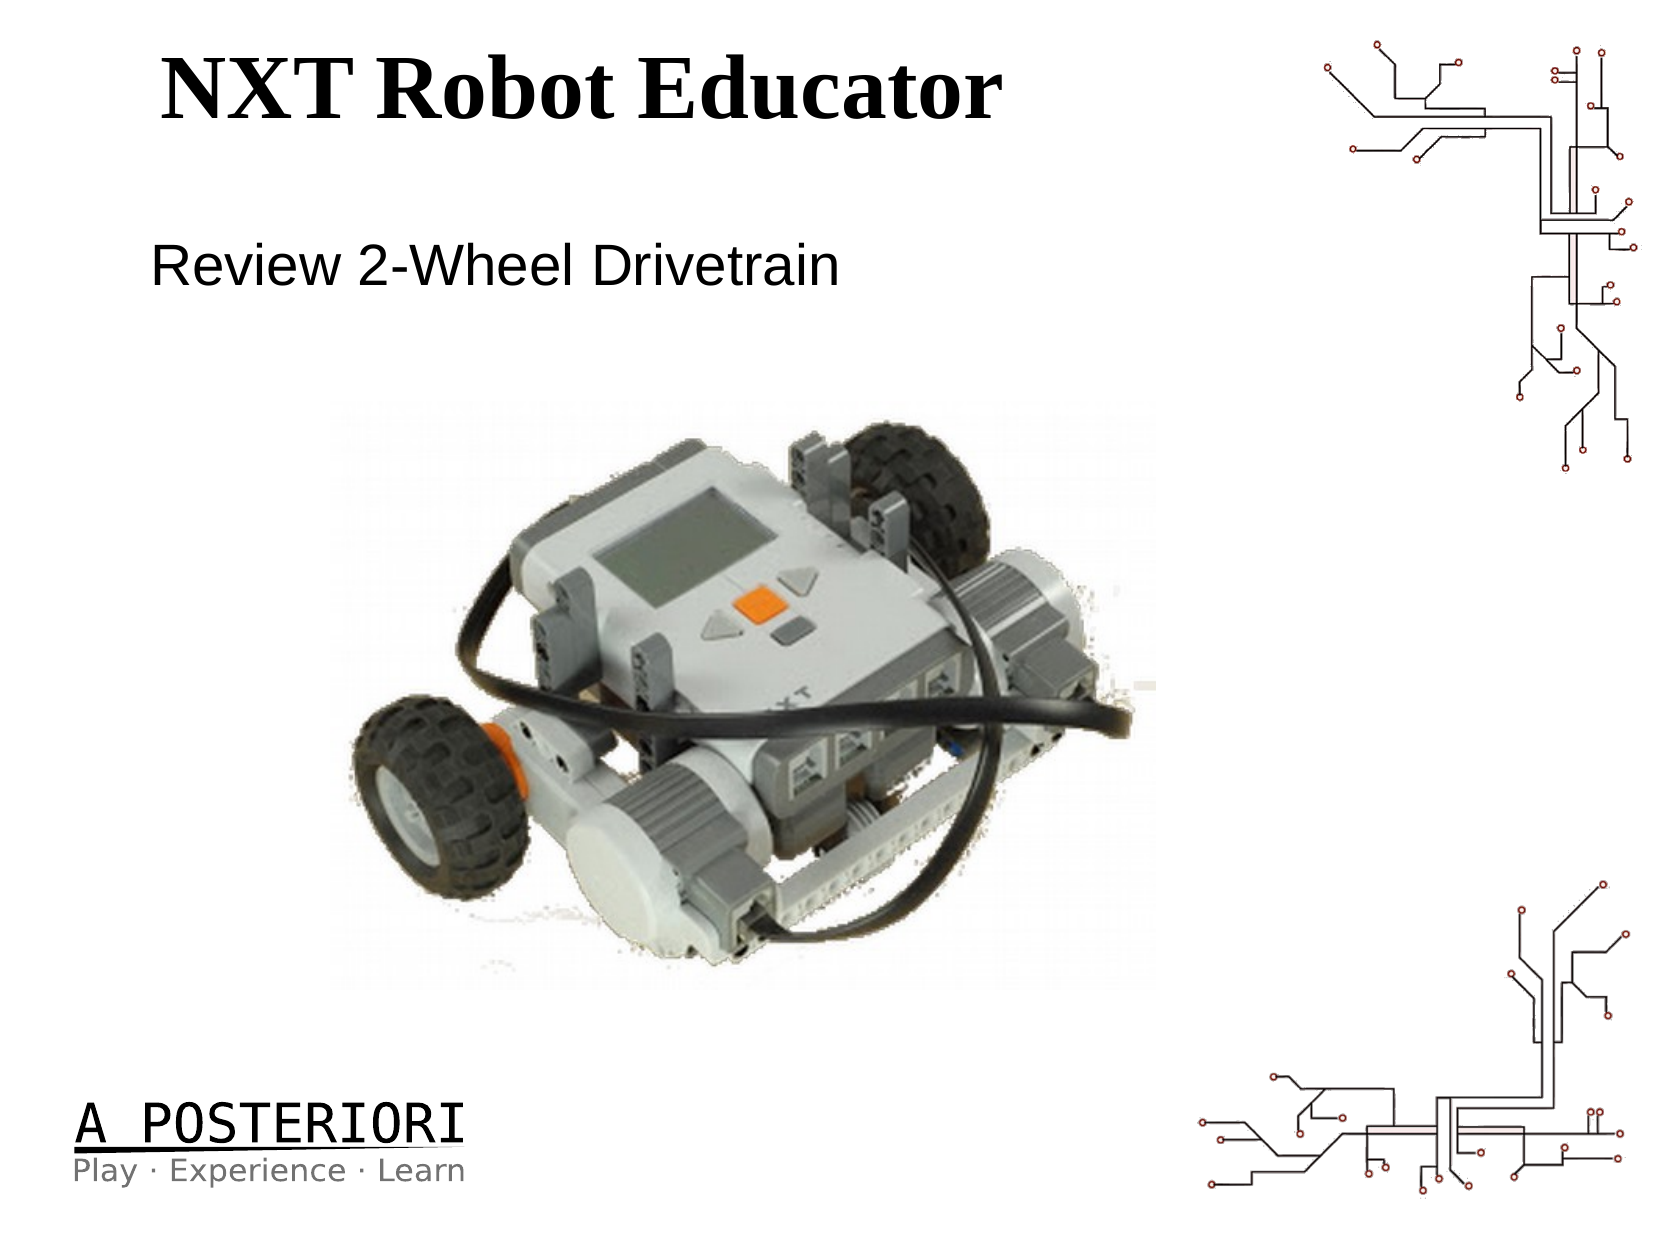

# NXT Robot Educator
Review 2-Wheel Drivetrain